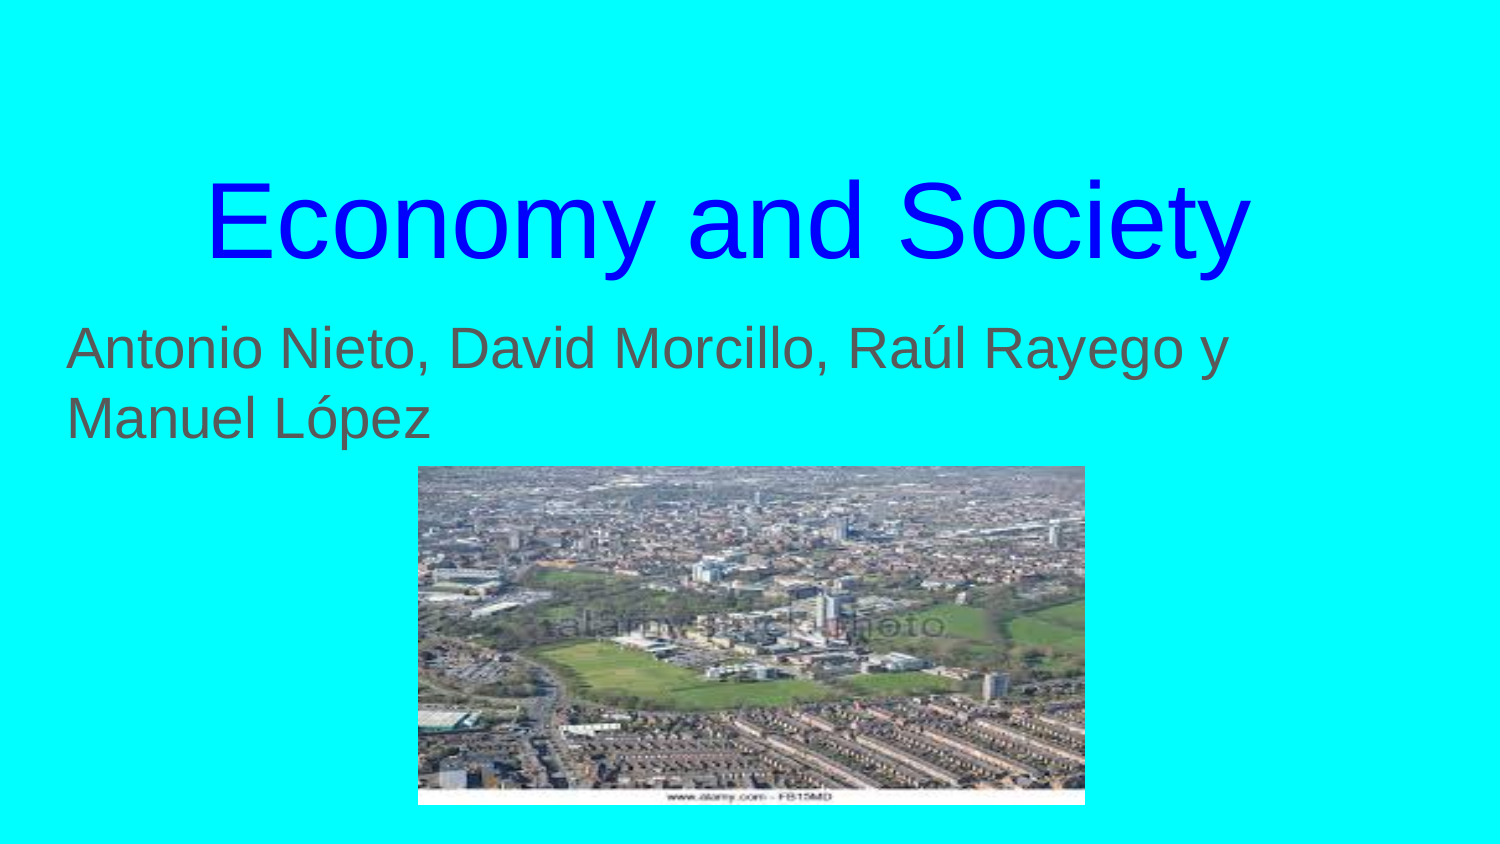

# Economy and Society
Antonio Nieto, David Morcillo, Raúl Rayego y Manuel López